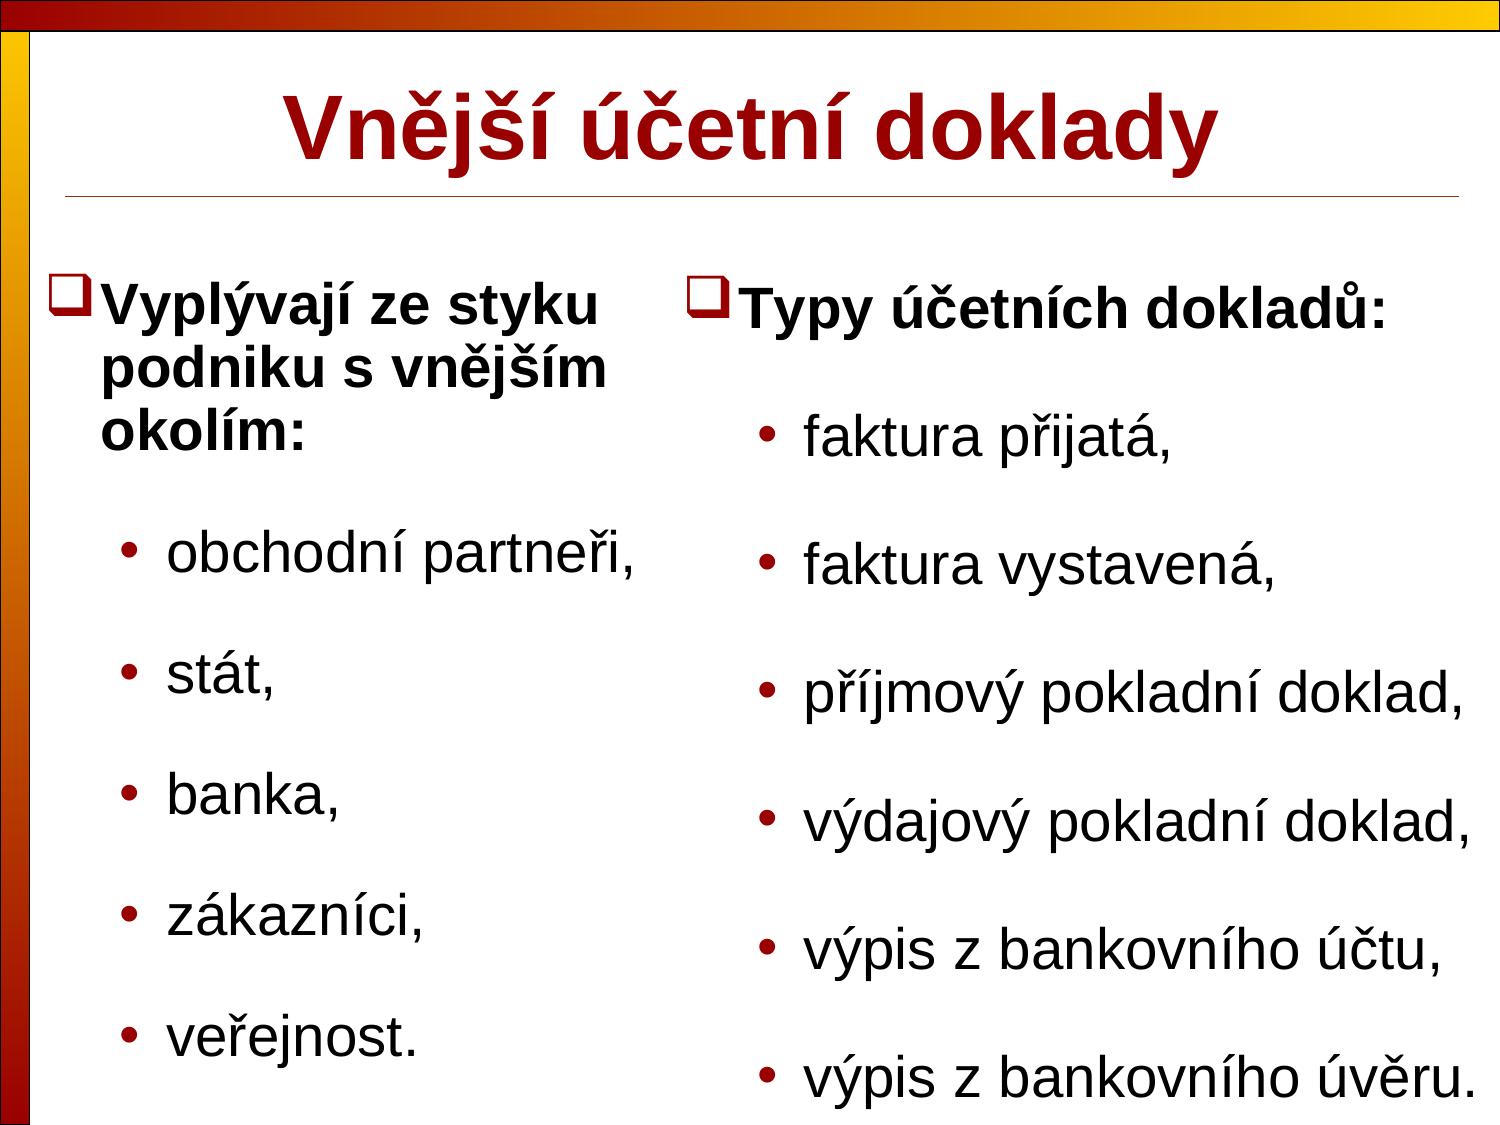

# Vnější účetní doklady
Typy účetních dokladů:
faktura přijatá,
faktura vystavená,
příjmový pokladní doklad,
výdajový pokladní doklad,
výpis z bankovního účtu,
výpis z bankovního úvěru.
Vyplývají ze styku podniku s vnějším okolím:
obchodní partneři,
stát,
banka,
zákazníci,
veřejnost.